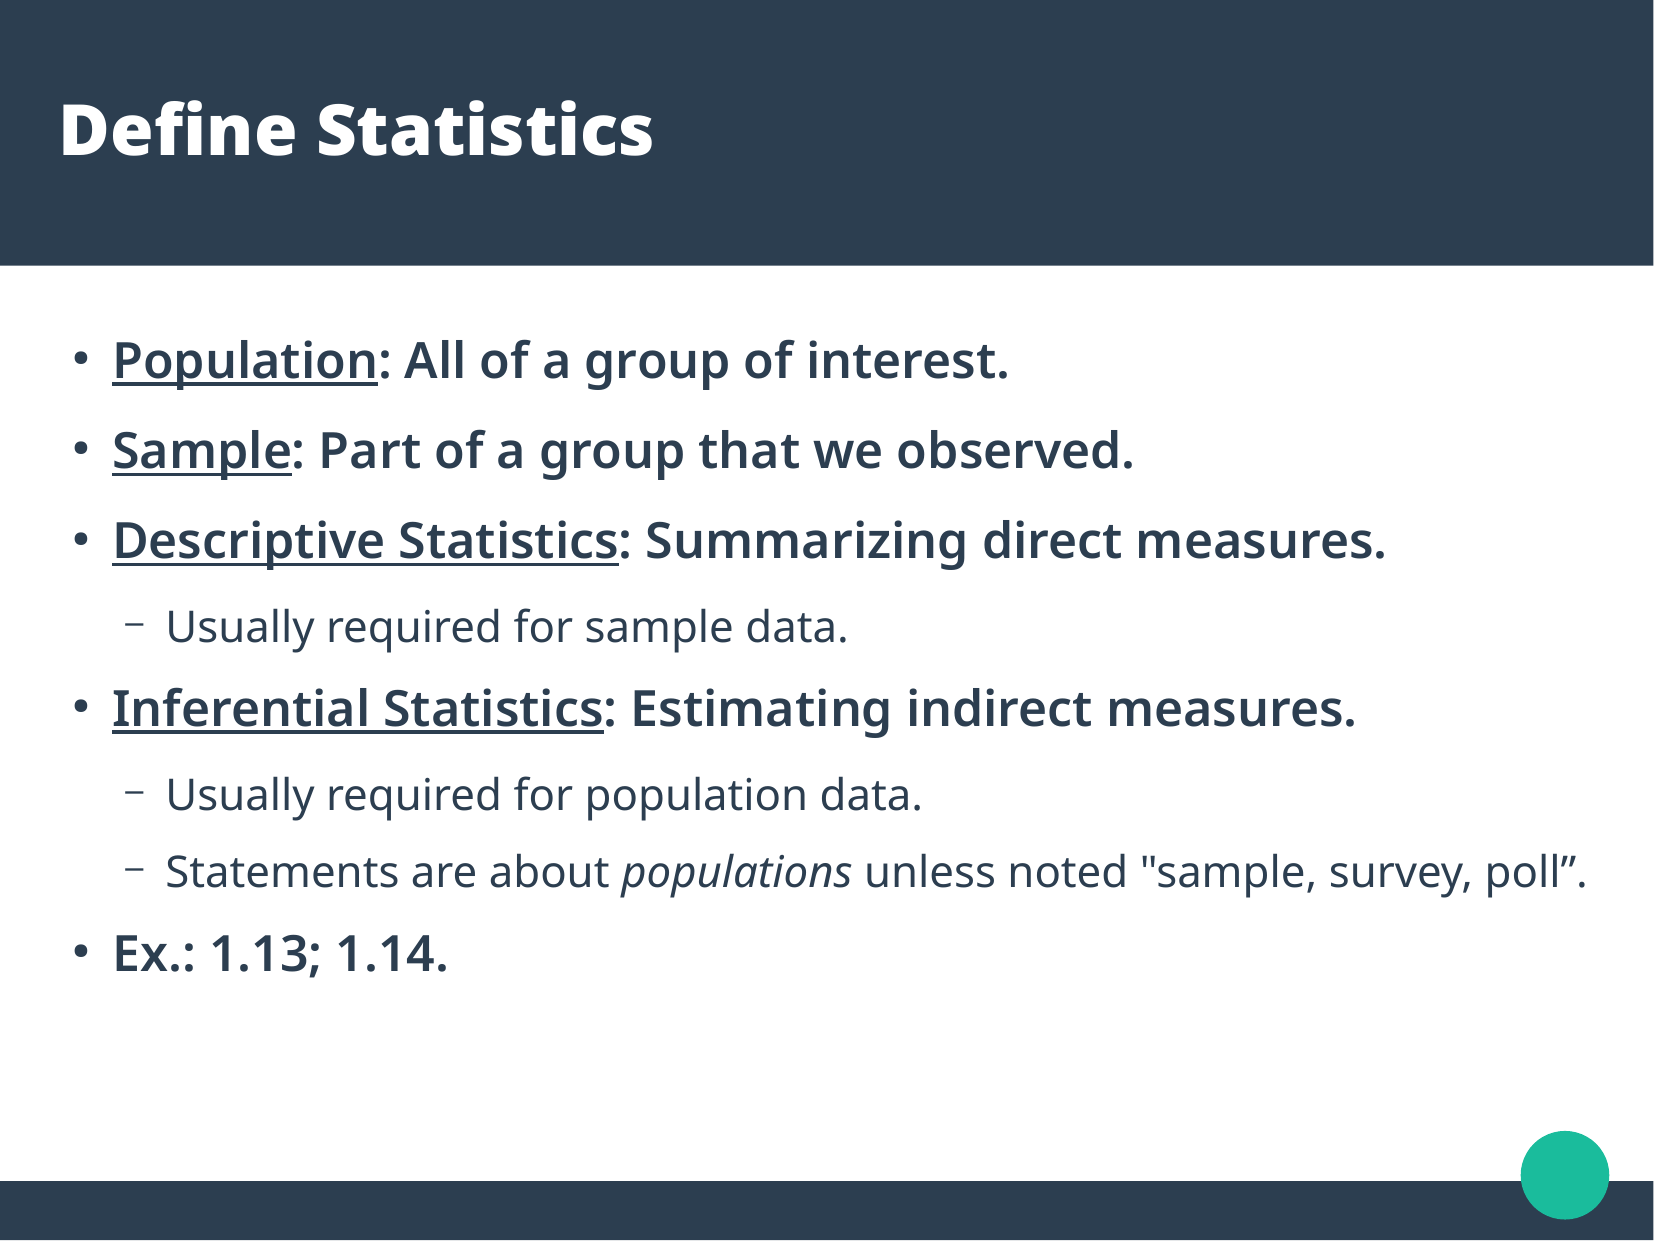

# Define Statistics
Population: All of a group of interest.
Sample: Part of a group that we observed.
Descriptive Statistics: Summarizing direct measures.
Usually required for sample data.
Inferential Statistics: Estimating indirect measures.
Usually required for population data.
Statements are about populations unless noted "sample, survey, poll”.
Ex.: 1.13; 1.14.